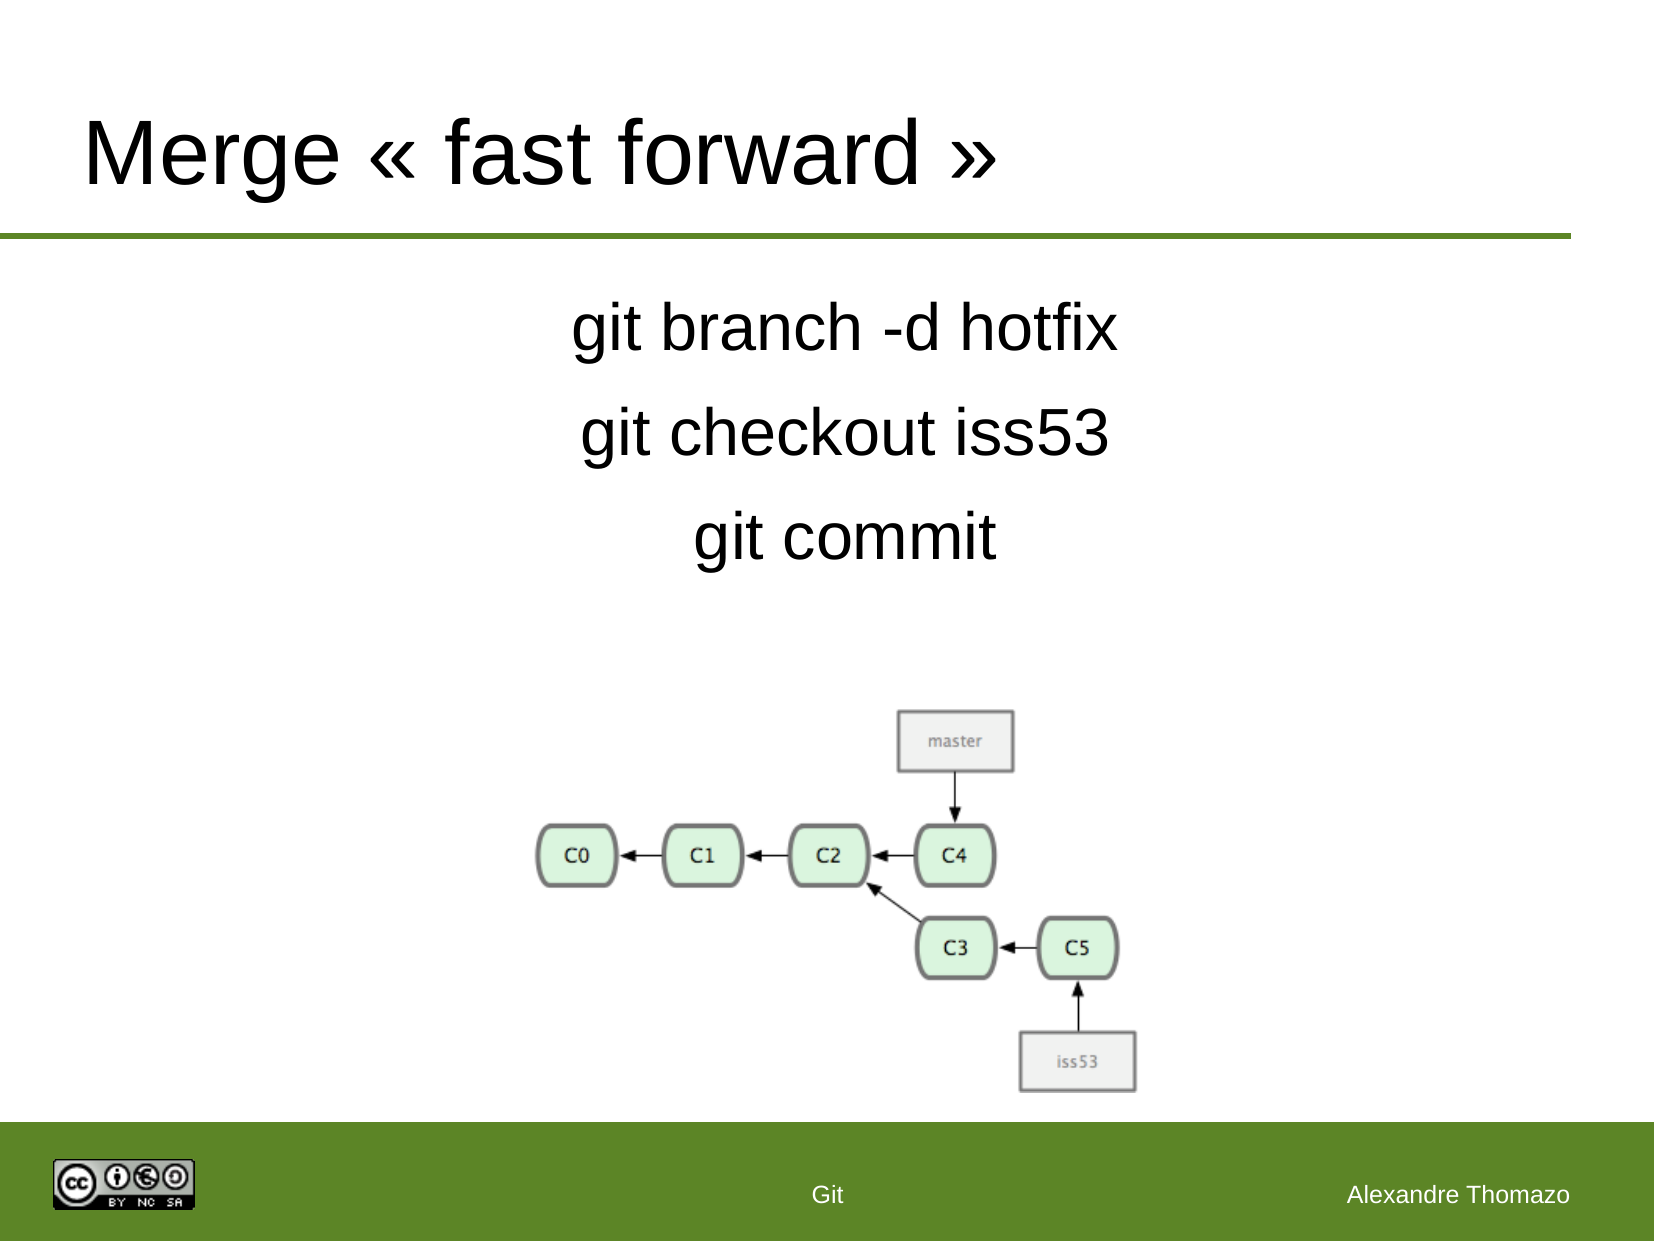

# Merge « fast forward »
git branch -d hotfix
git checkout iss53
git commit
Git
28